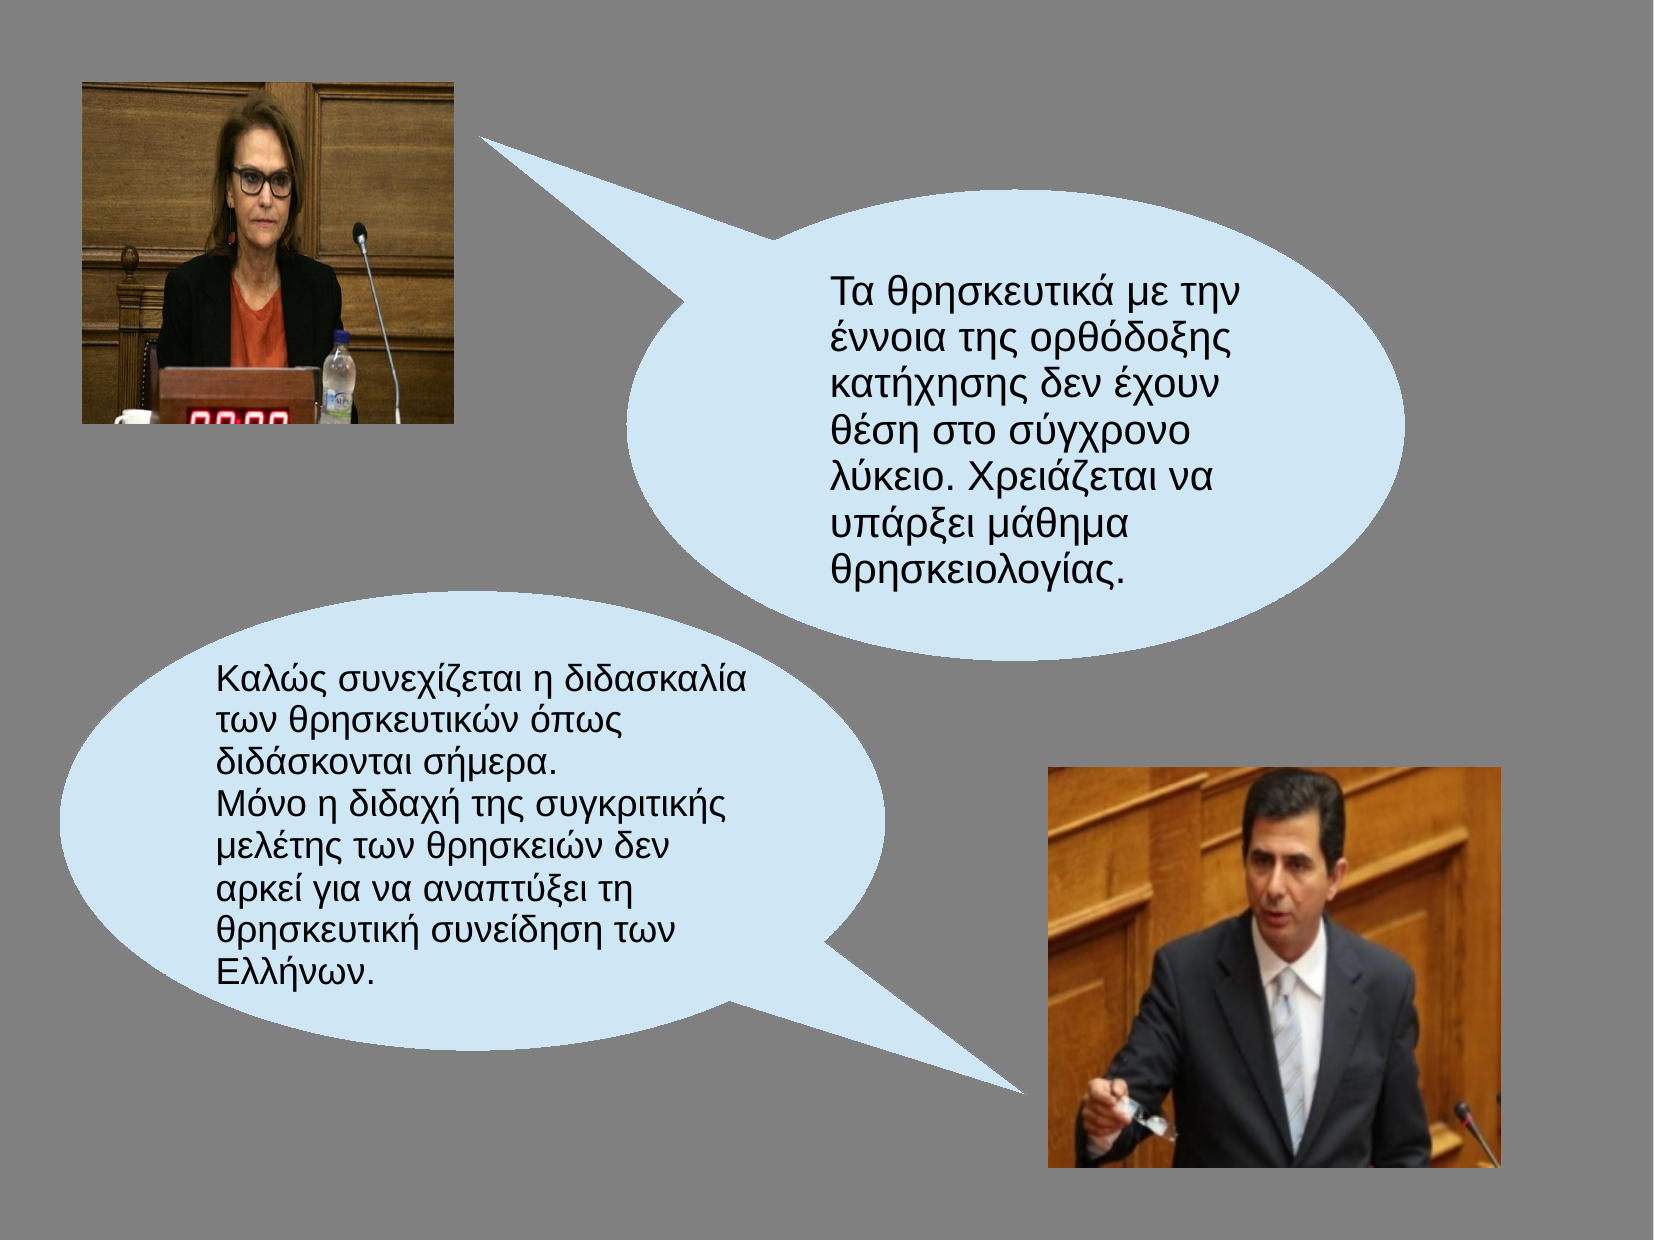

Τα θρησκευτικά με την έννοια της ορθόδοξης κατήχησης δεν έχουν θέση στο σύγχρονο λύκειο. Χρειάζεται να υπάρξει μάθημα θρησκειολογίας.
Καλώς συνεχίζεται η διδασκαλία των θρησκευτικών όπως διδάσκονται σήμερα.
Μόνο η διδαχή της συγκριτικής μελέτης των θρησκειών δεν αρκεί για να αναπτύξει τη θρησκευτική συνείδηση των Ελλήνων.